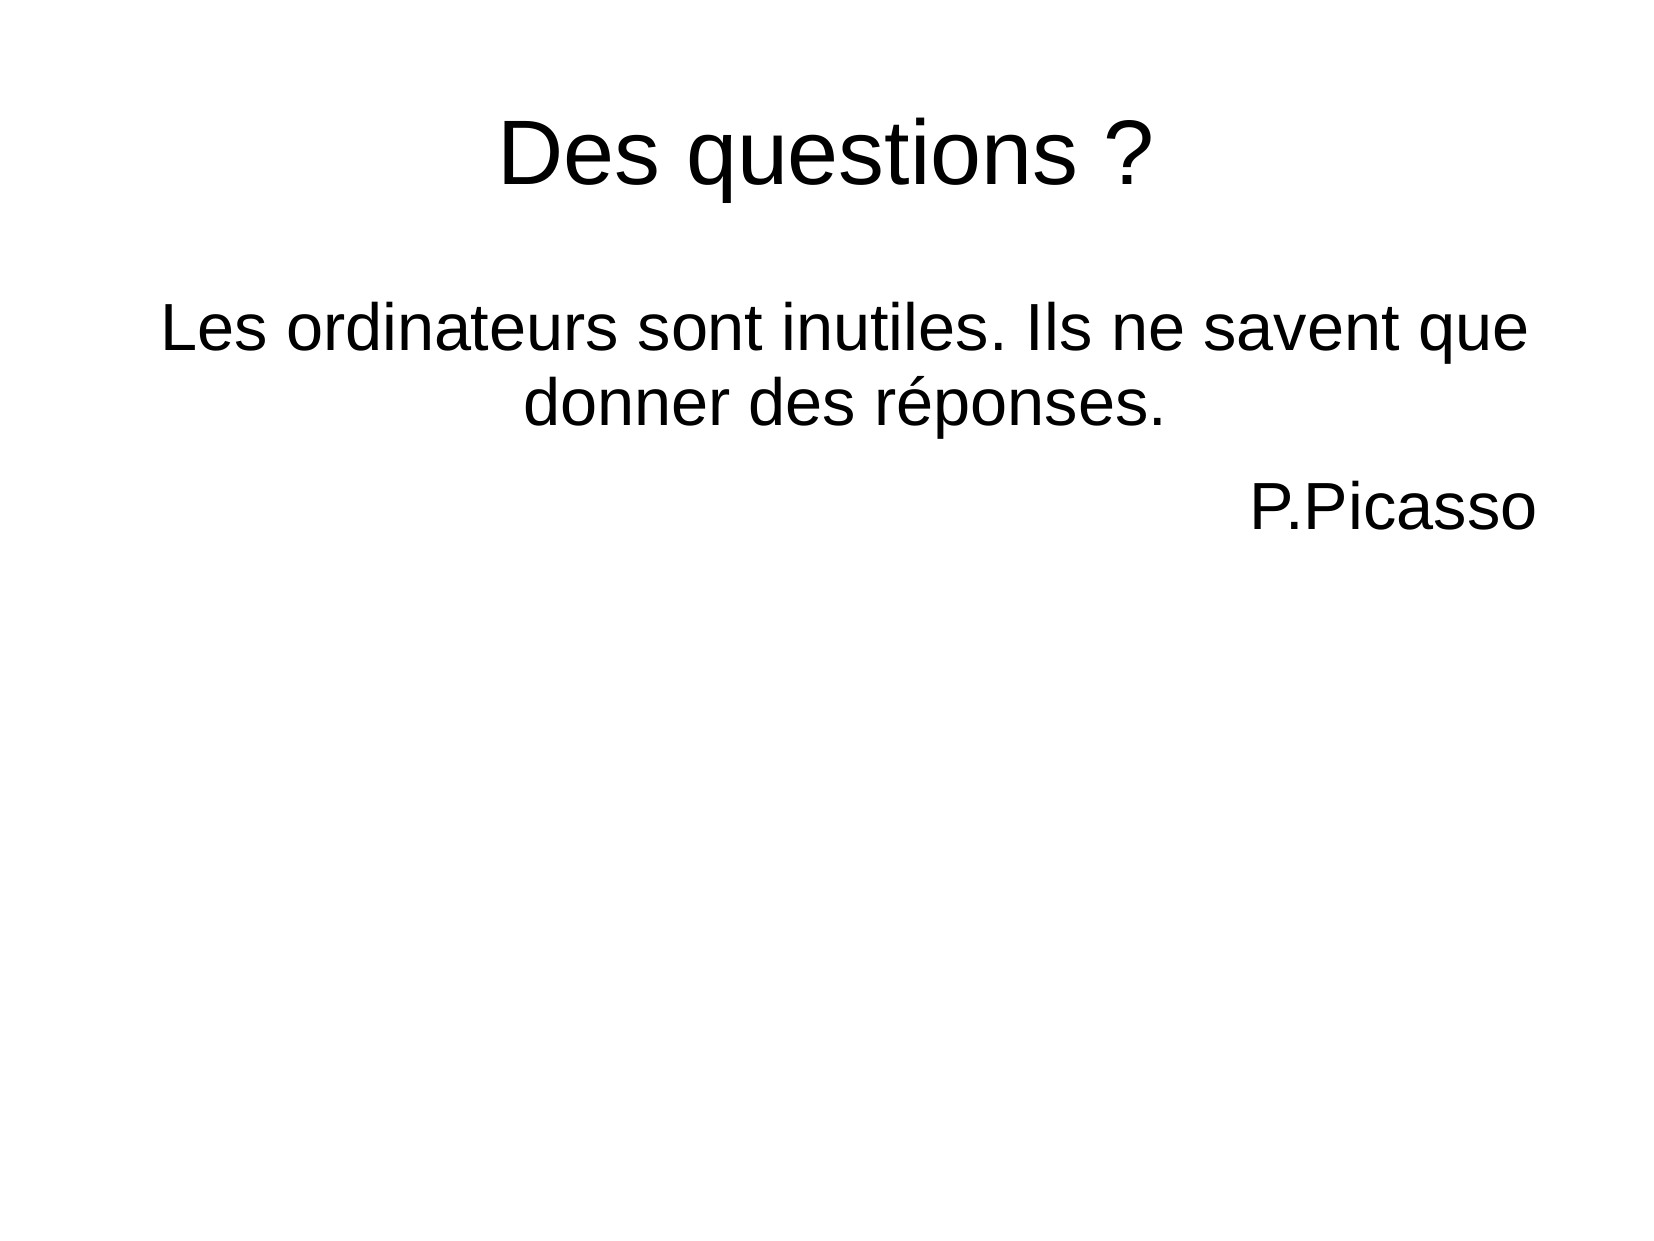

# Des questions ?
Les ordinateurs sont inutiles. Ils ne savent que donner des réponses.
P.Picasso